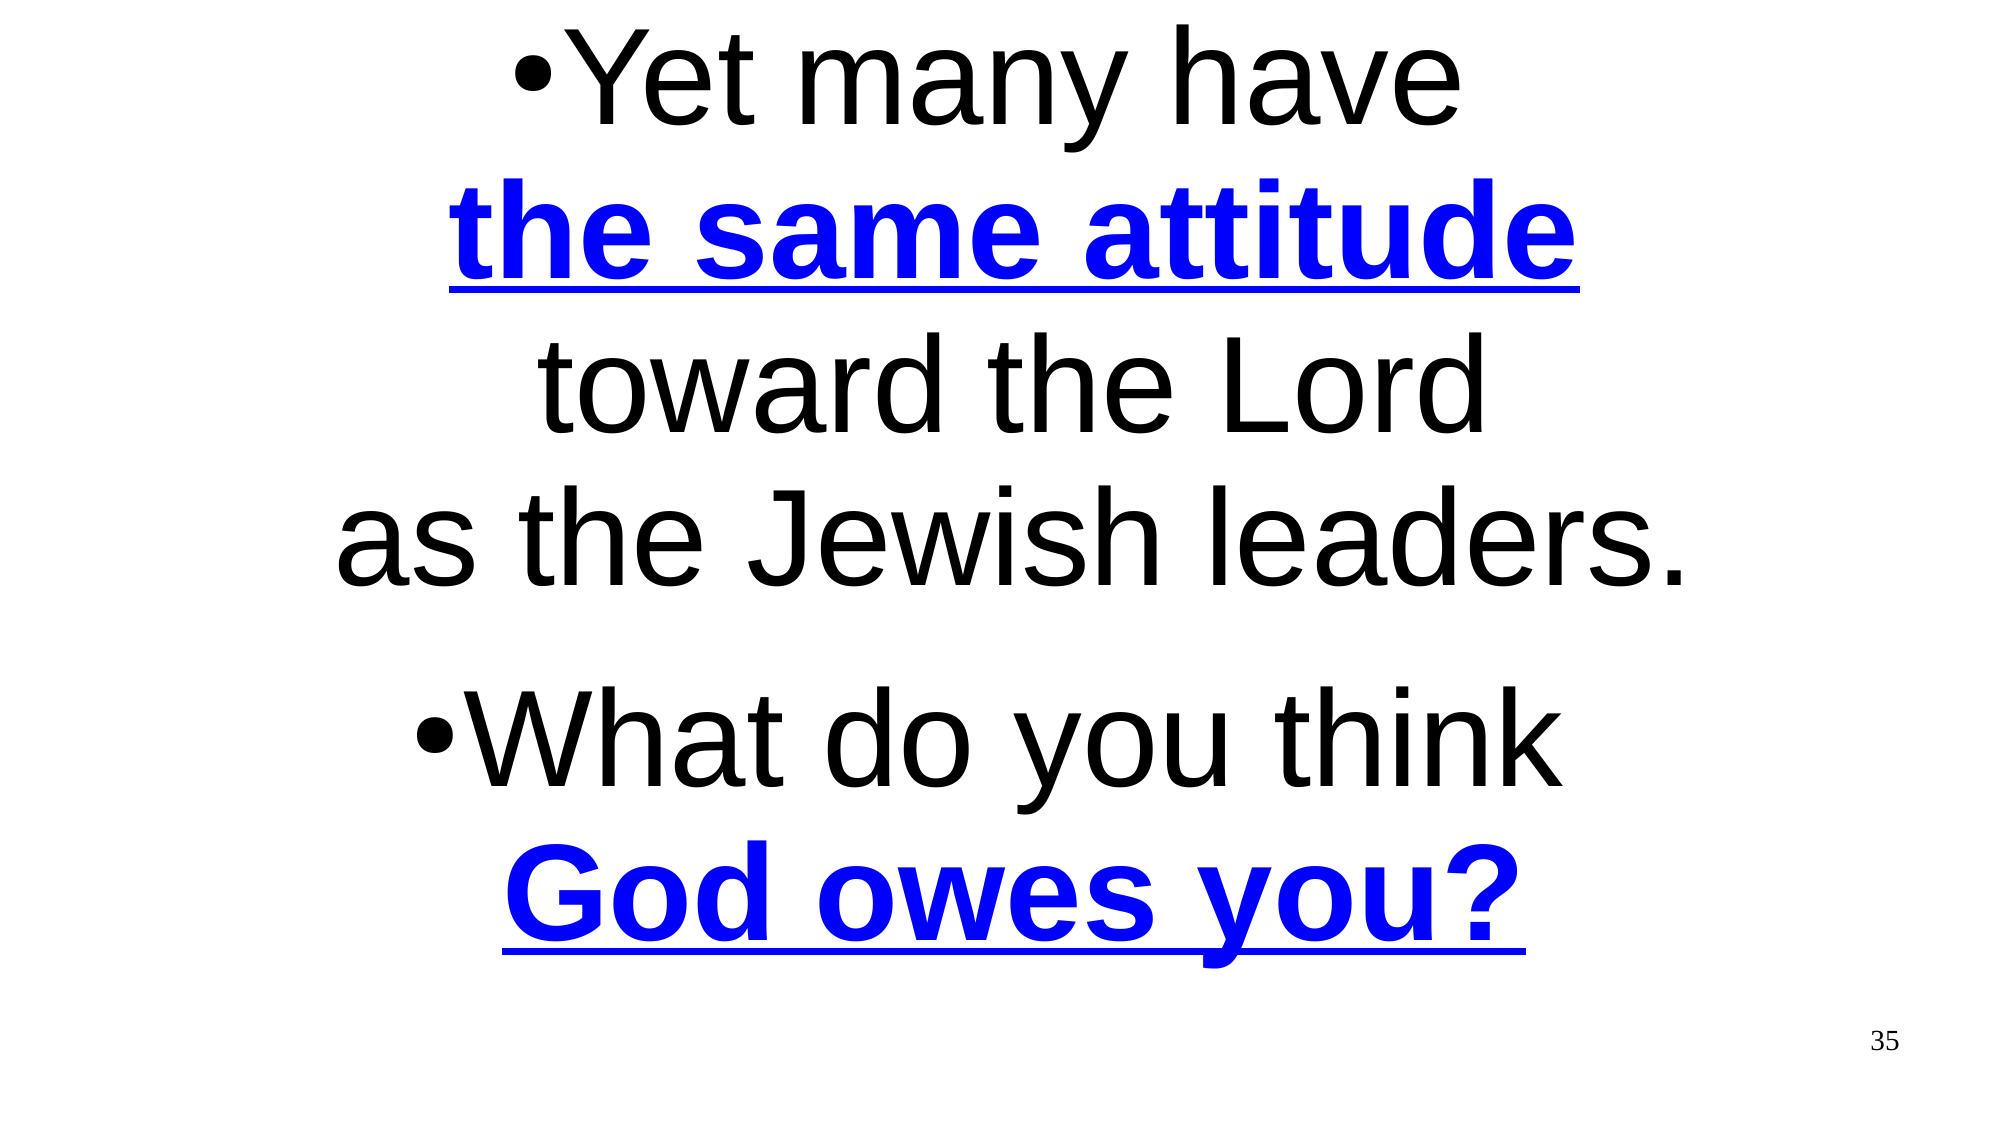

# Yet many have the same attitude toward the Lord as the Jewish leaders.
What do you think
God owes you?
35